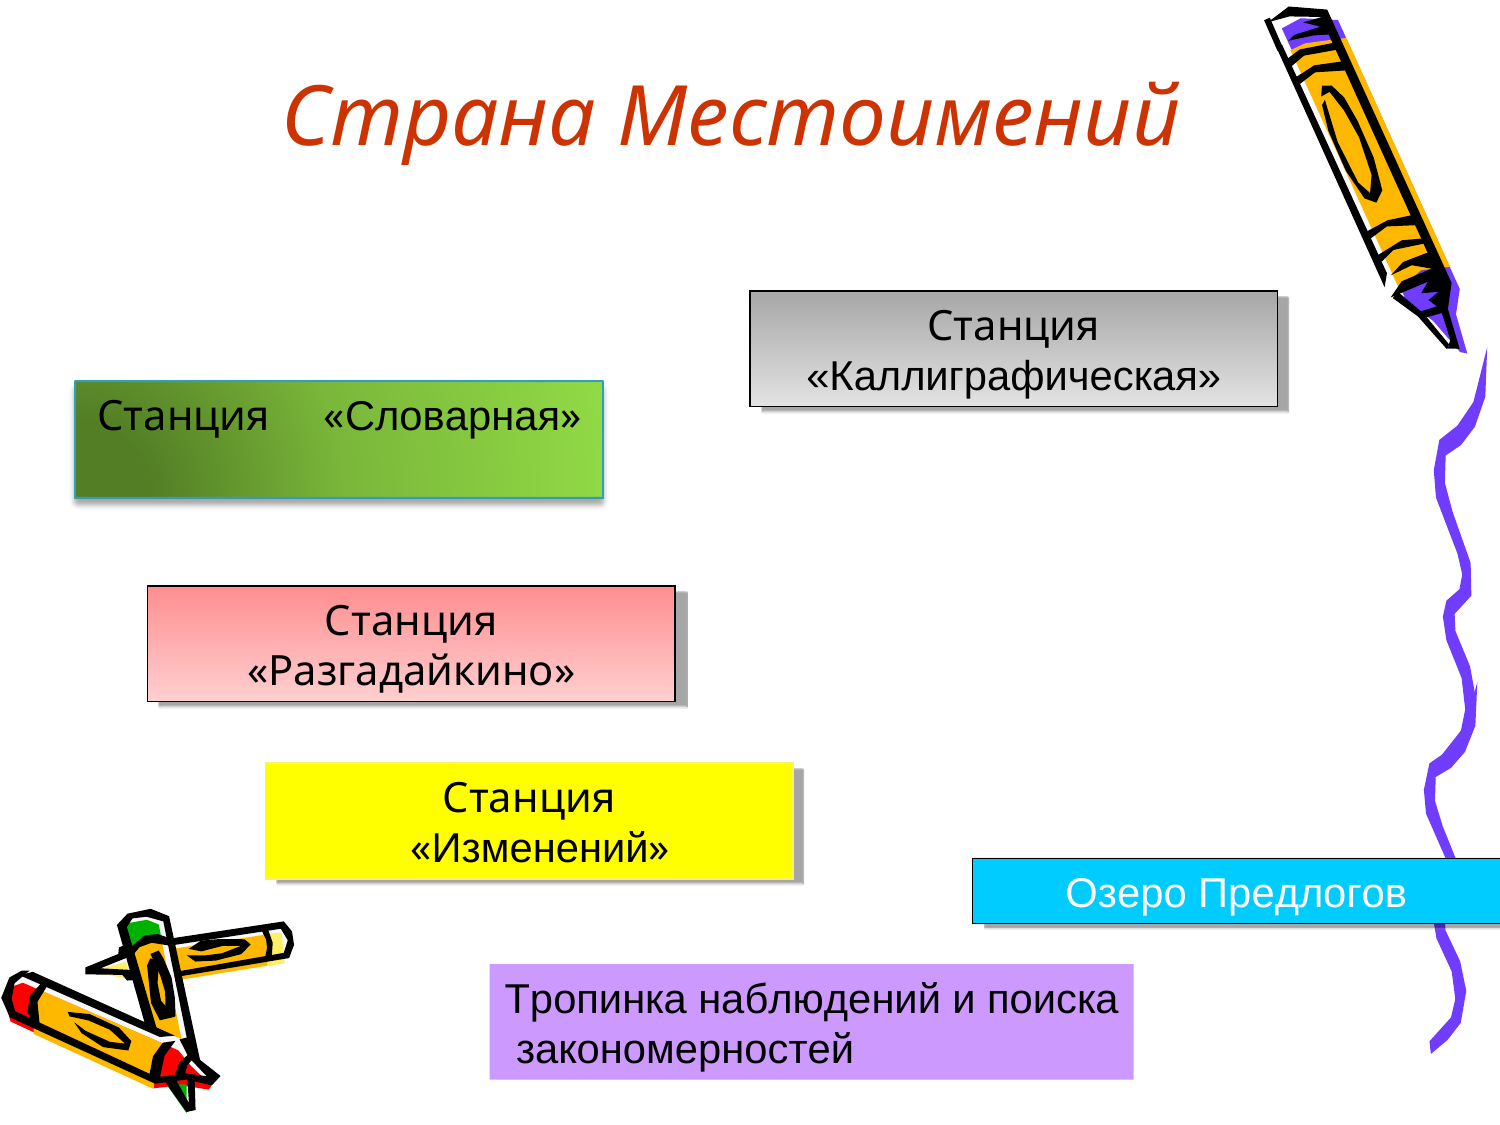

Страна Местоимений
Станция «Каллиграфическая»
Станция «Словарная»
Станция «Разгадайкино»
 Станция
 «Изменений»
Озеро Предлогов
Тропинка наблюдений и поиска
 закономерностей